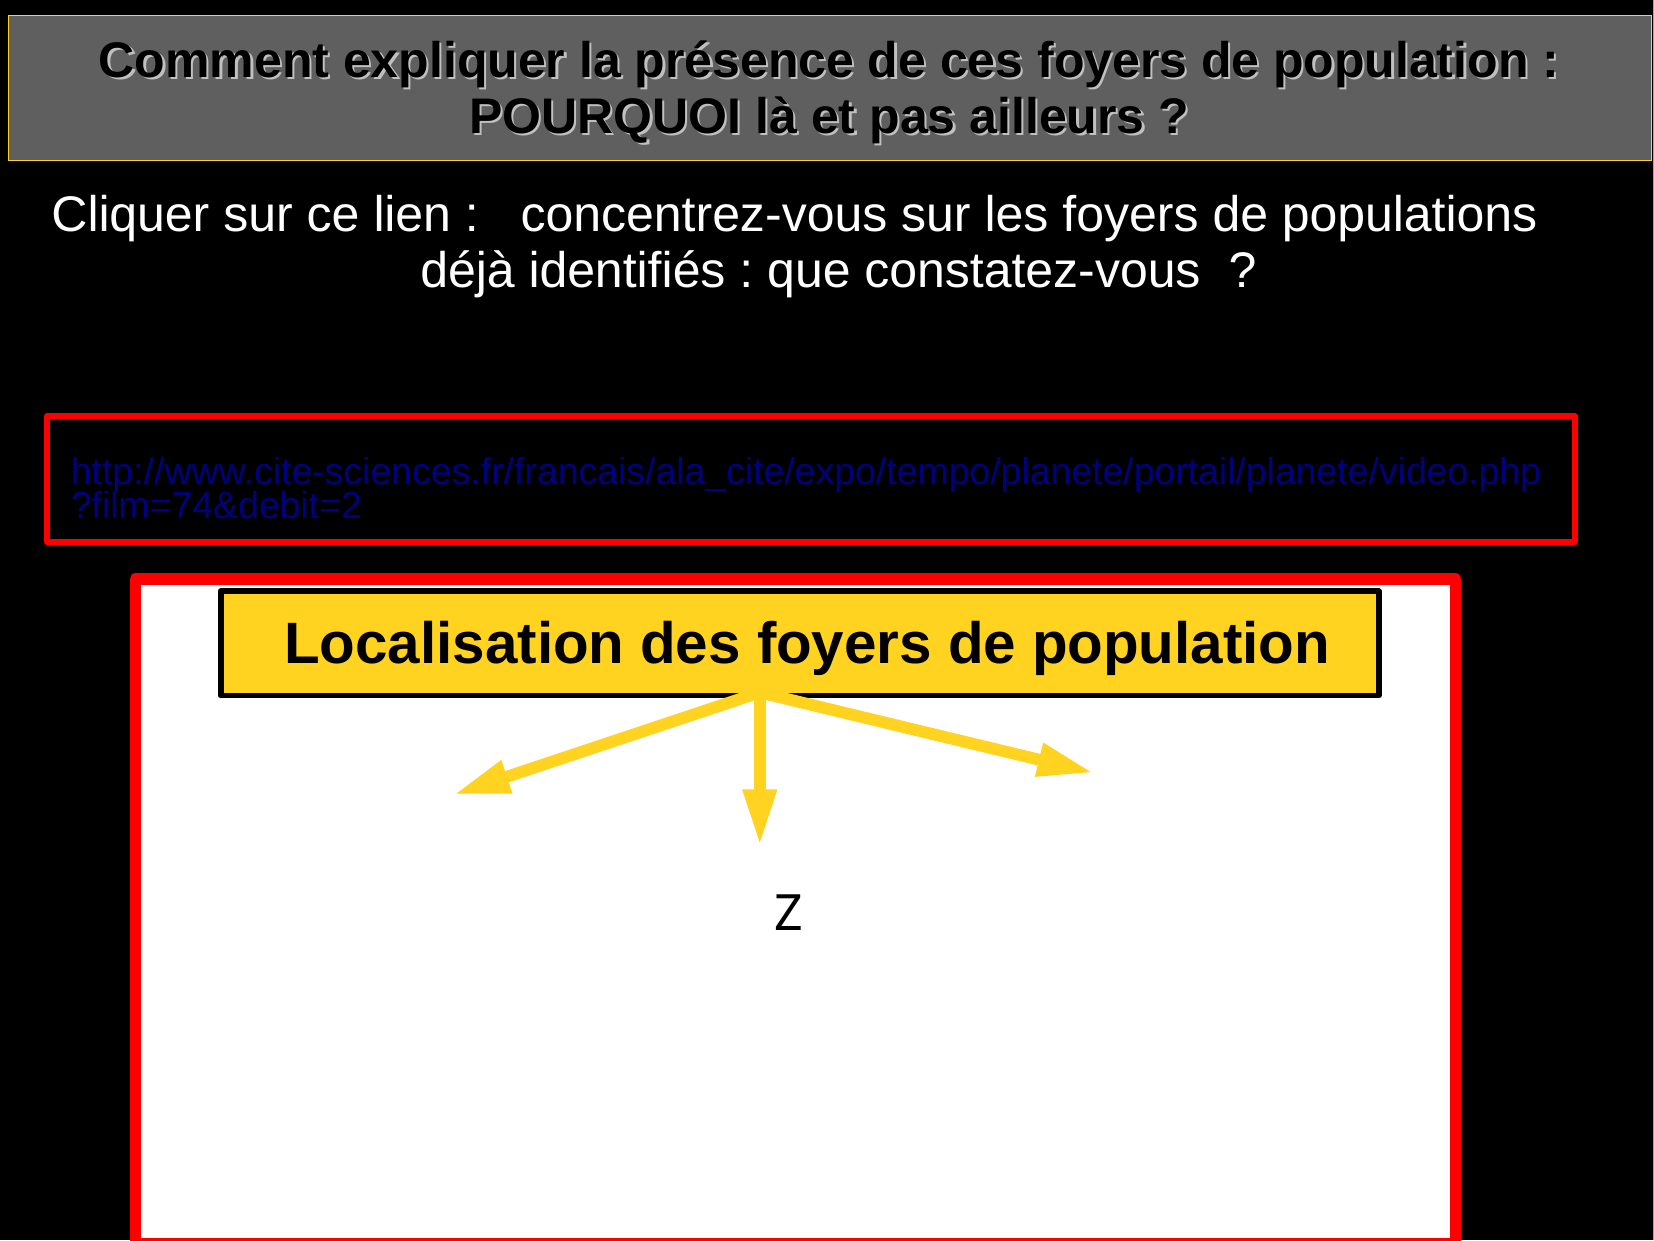

Comment expliquer la présence de ces foyers de population :
POURQUOI là et pas ailleurs ?
Cliquer sur ce lien : concentrez-vous sur les foyers de populations 						déjà identifiés : que constatez-vous ?
http://www.cite-sciences.fr/francais/ala_cite/expo/tempo/planete/portail/planete/video.php?film=74&debit=2
Z
 Localisation des foyers de population